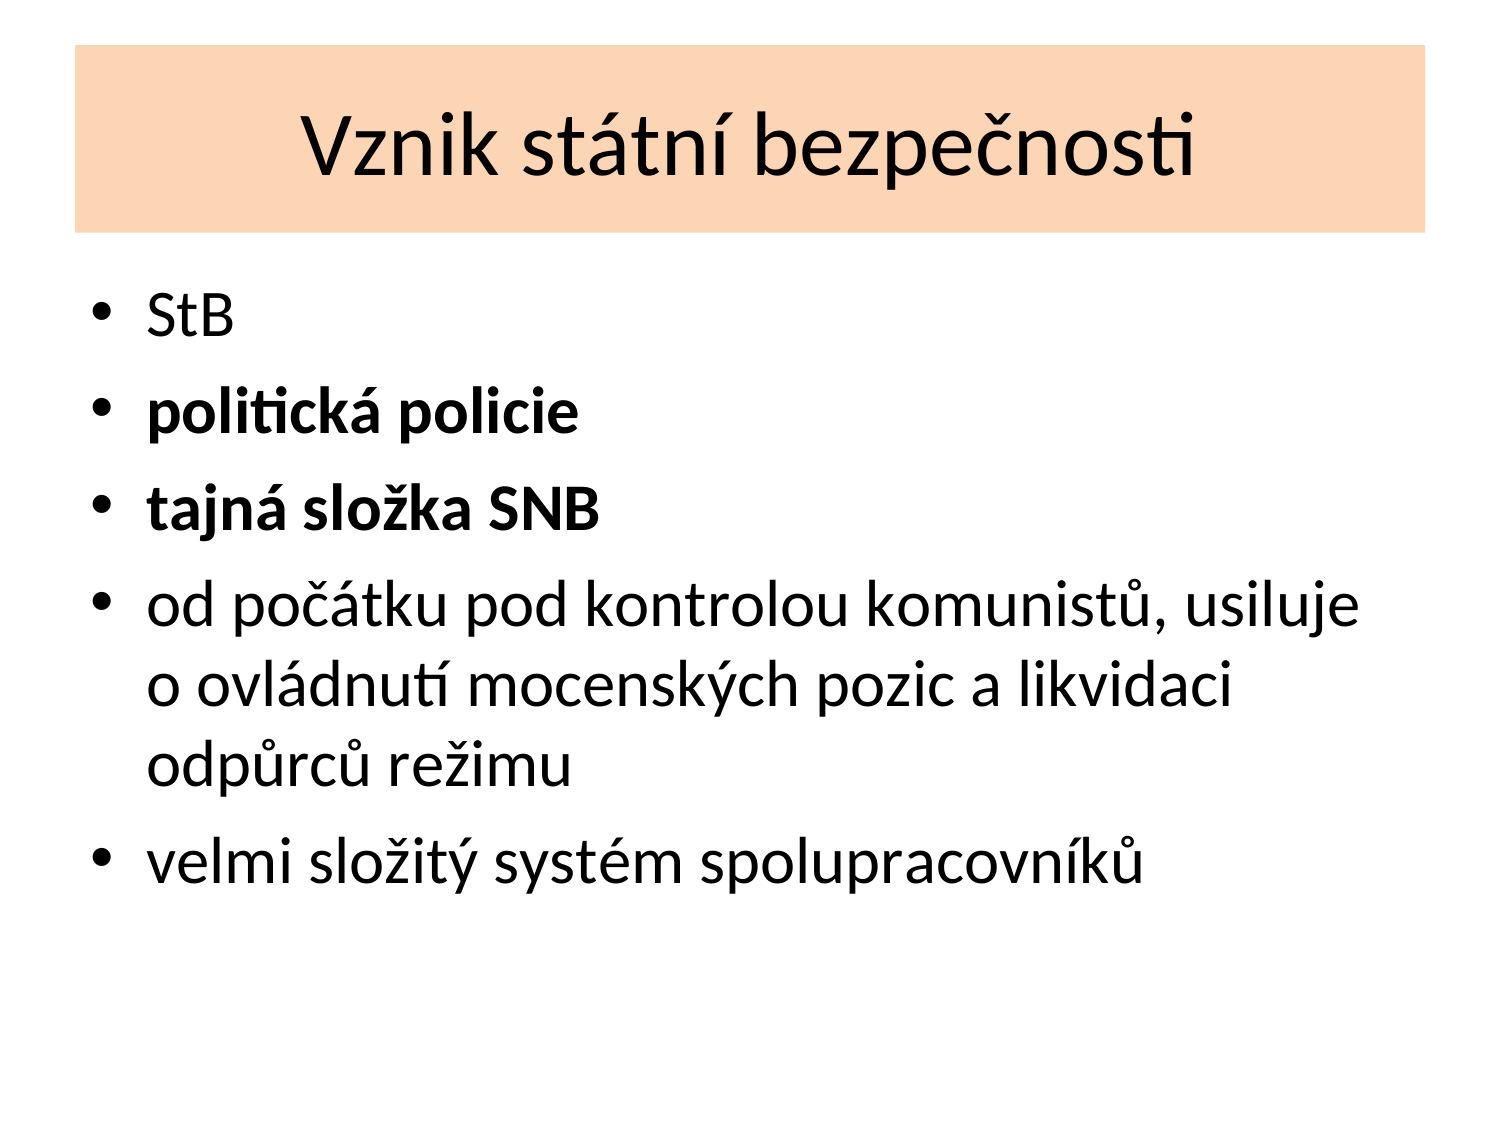

# Vznik státní bezpečnosti
StB
politická policie
tajná složka SNB
od počátku pod kontrolou komunistů, usiluje
o ovládnutí mocenských pozic a likvidaci odpůrců režimu
velmi složitý systém spolupracovníků